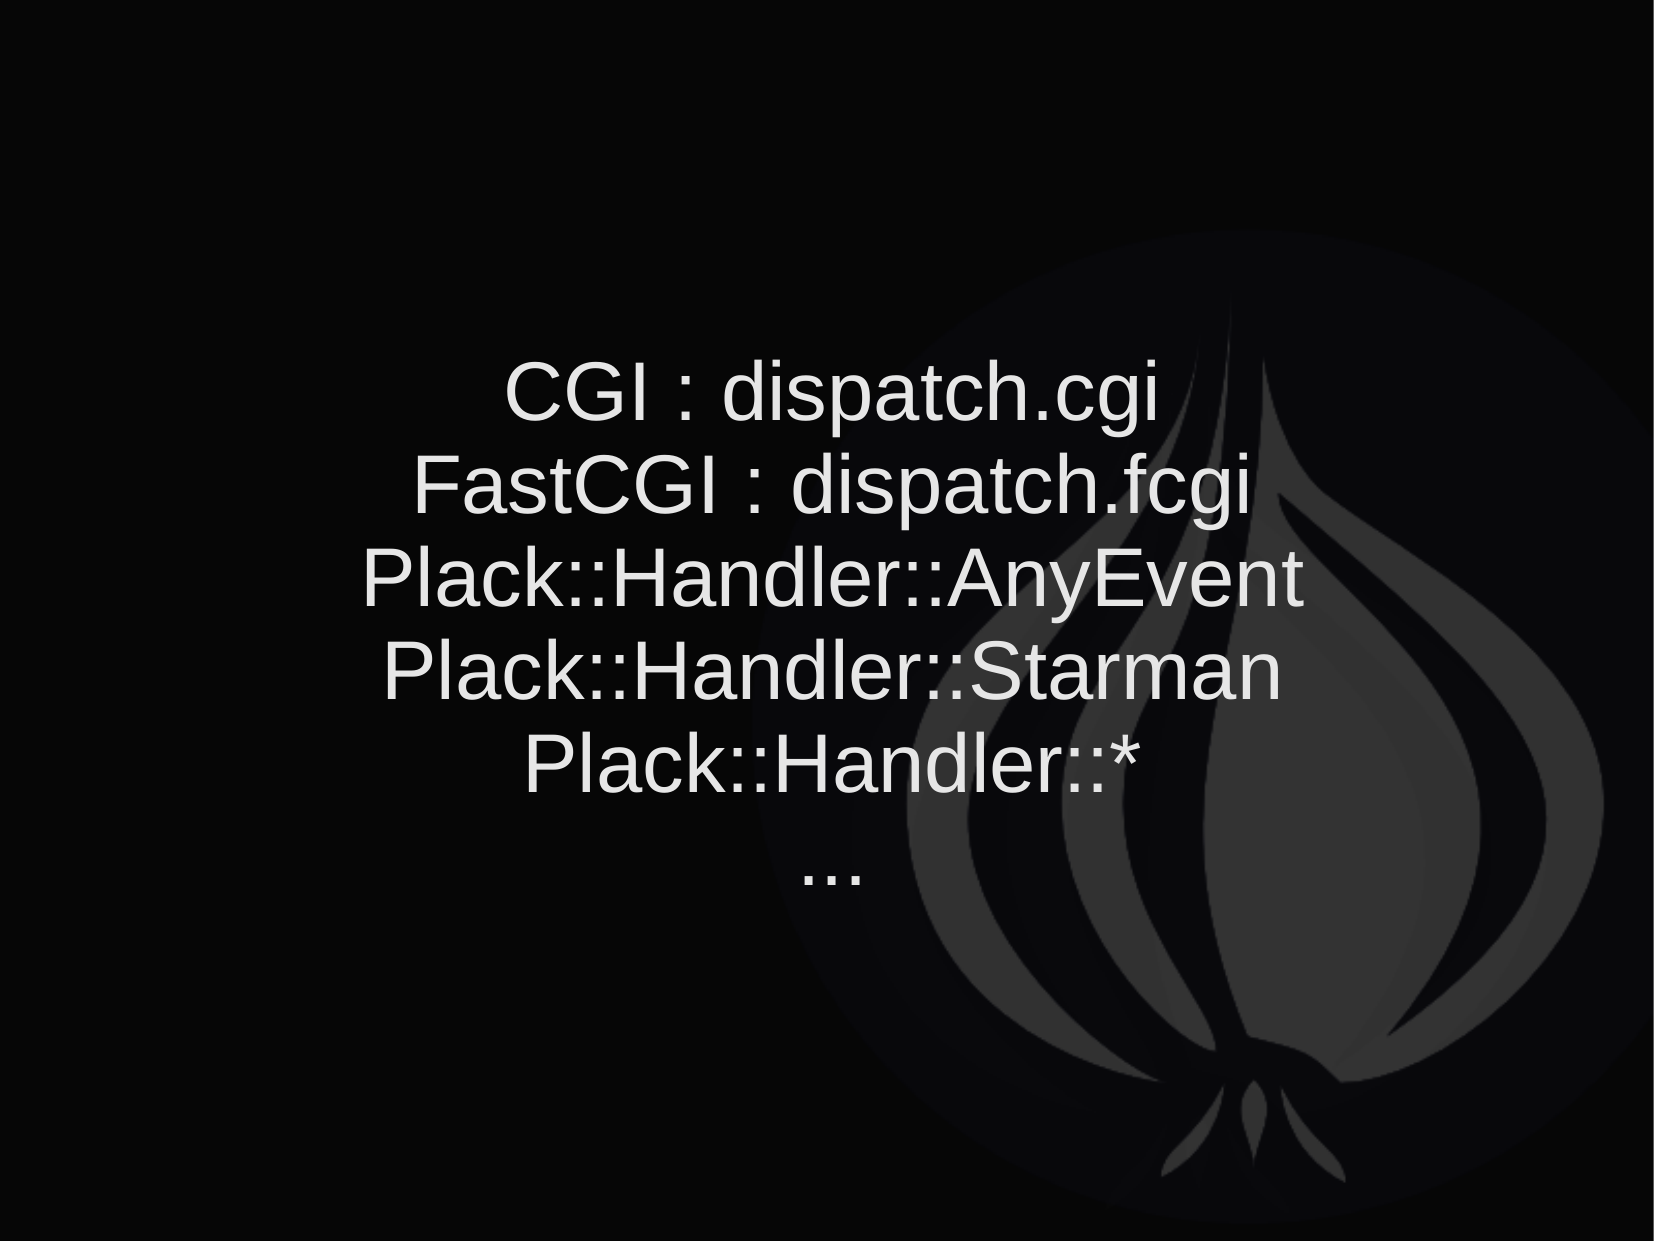

# CGI : dispatch.cgi
FastCGI : dispatch.fcgi
Plack::Handler::AnyEvent
Plack::Handler::Starman
Plack::Handler::*
...